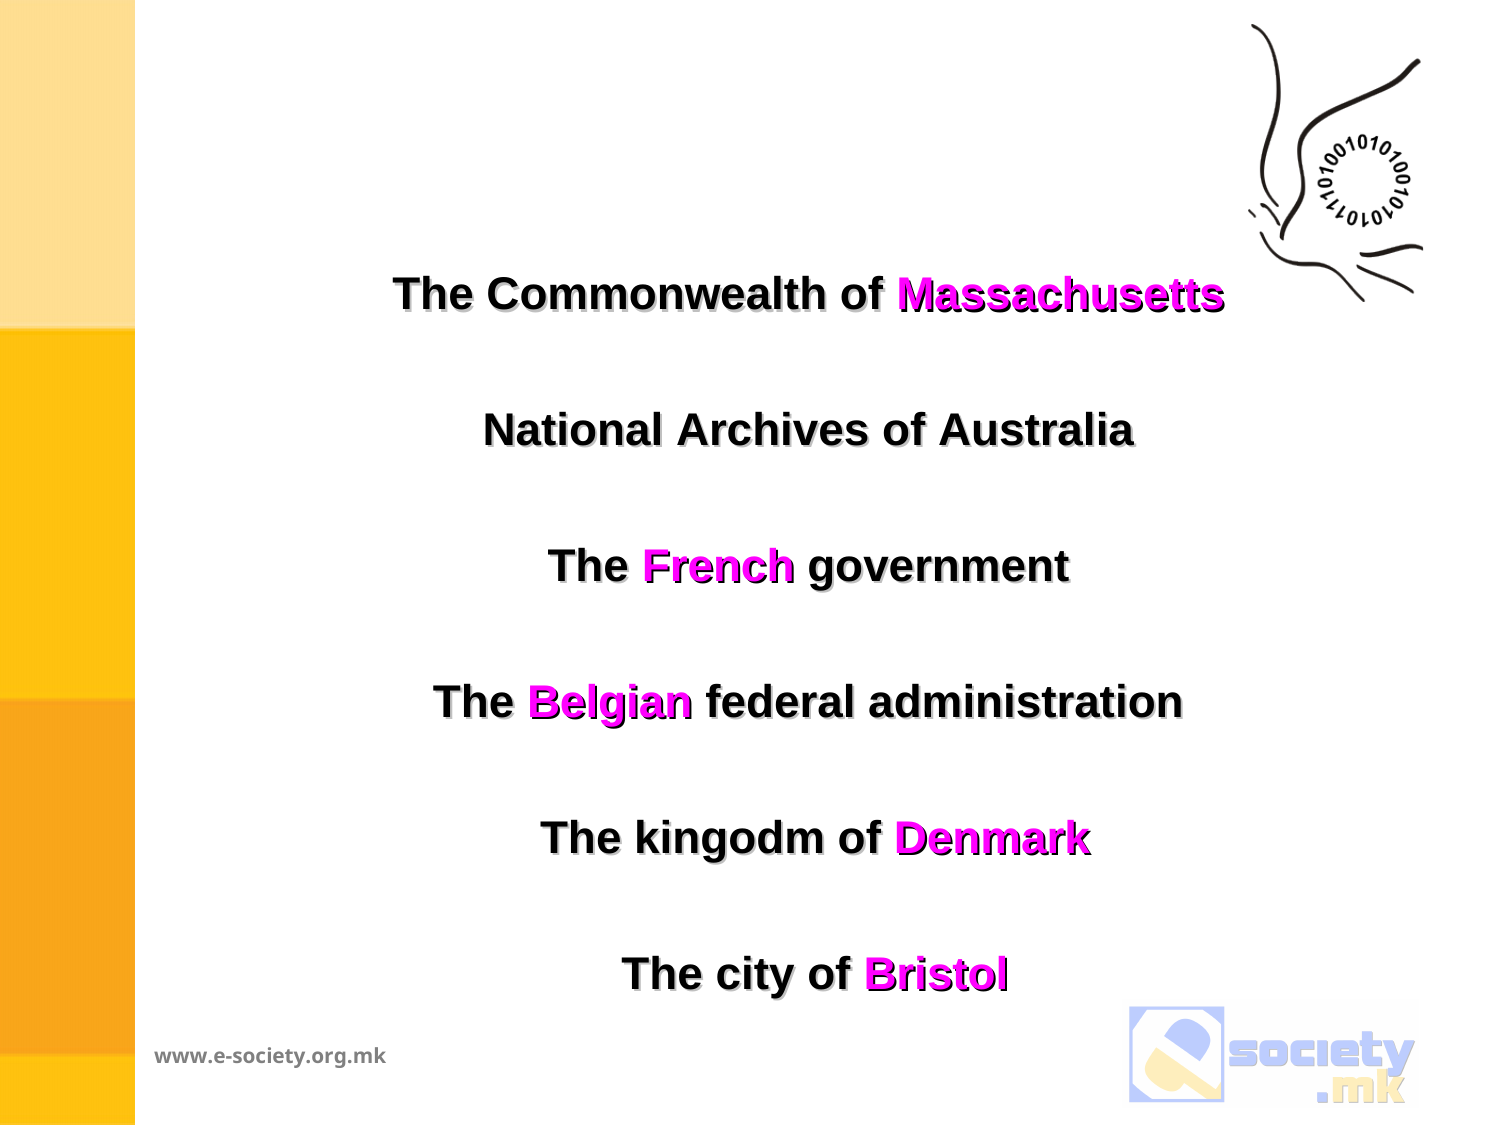

#
The Commonwealth of Massachusetts
National Archives of Australia
The French government
The Belgian federal administration
The kingodm of Denmark
The city of Bristol